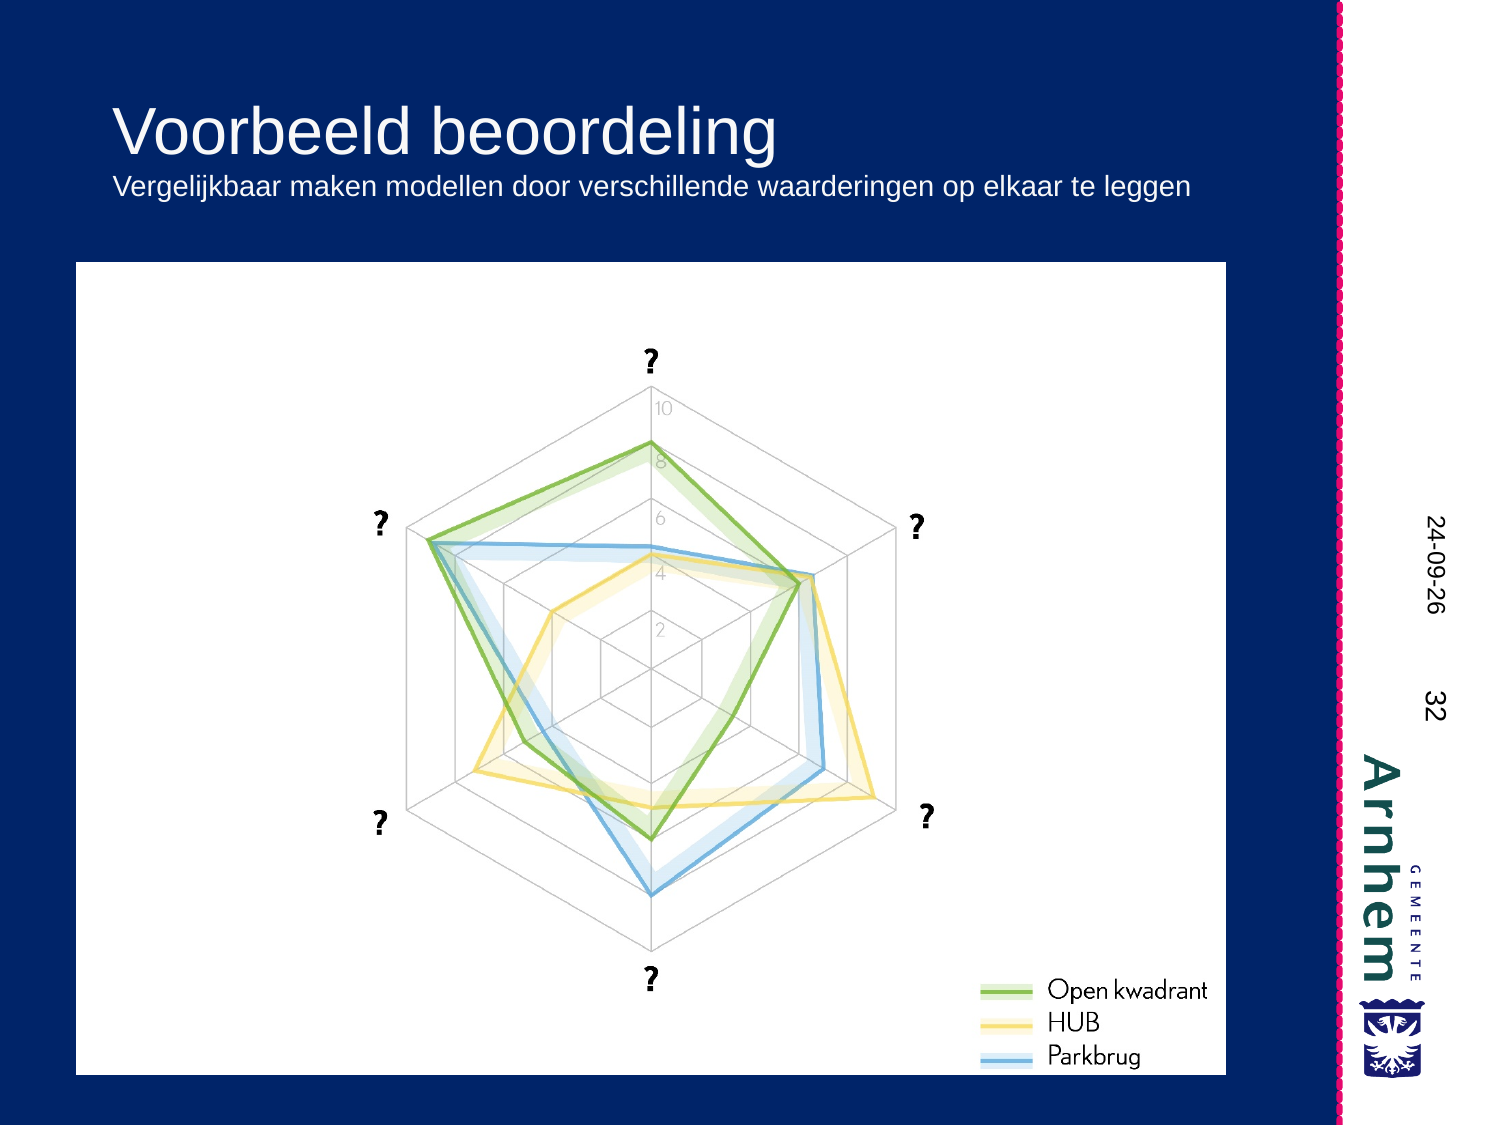

Voorbeeld beoordeling
Vergelijkbaar maken modellen door verschillende waarderingen op elkaar te leggen